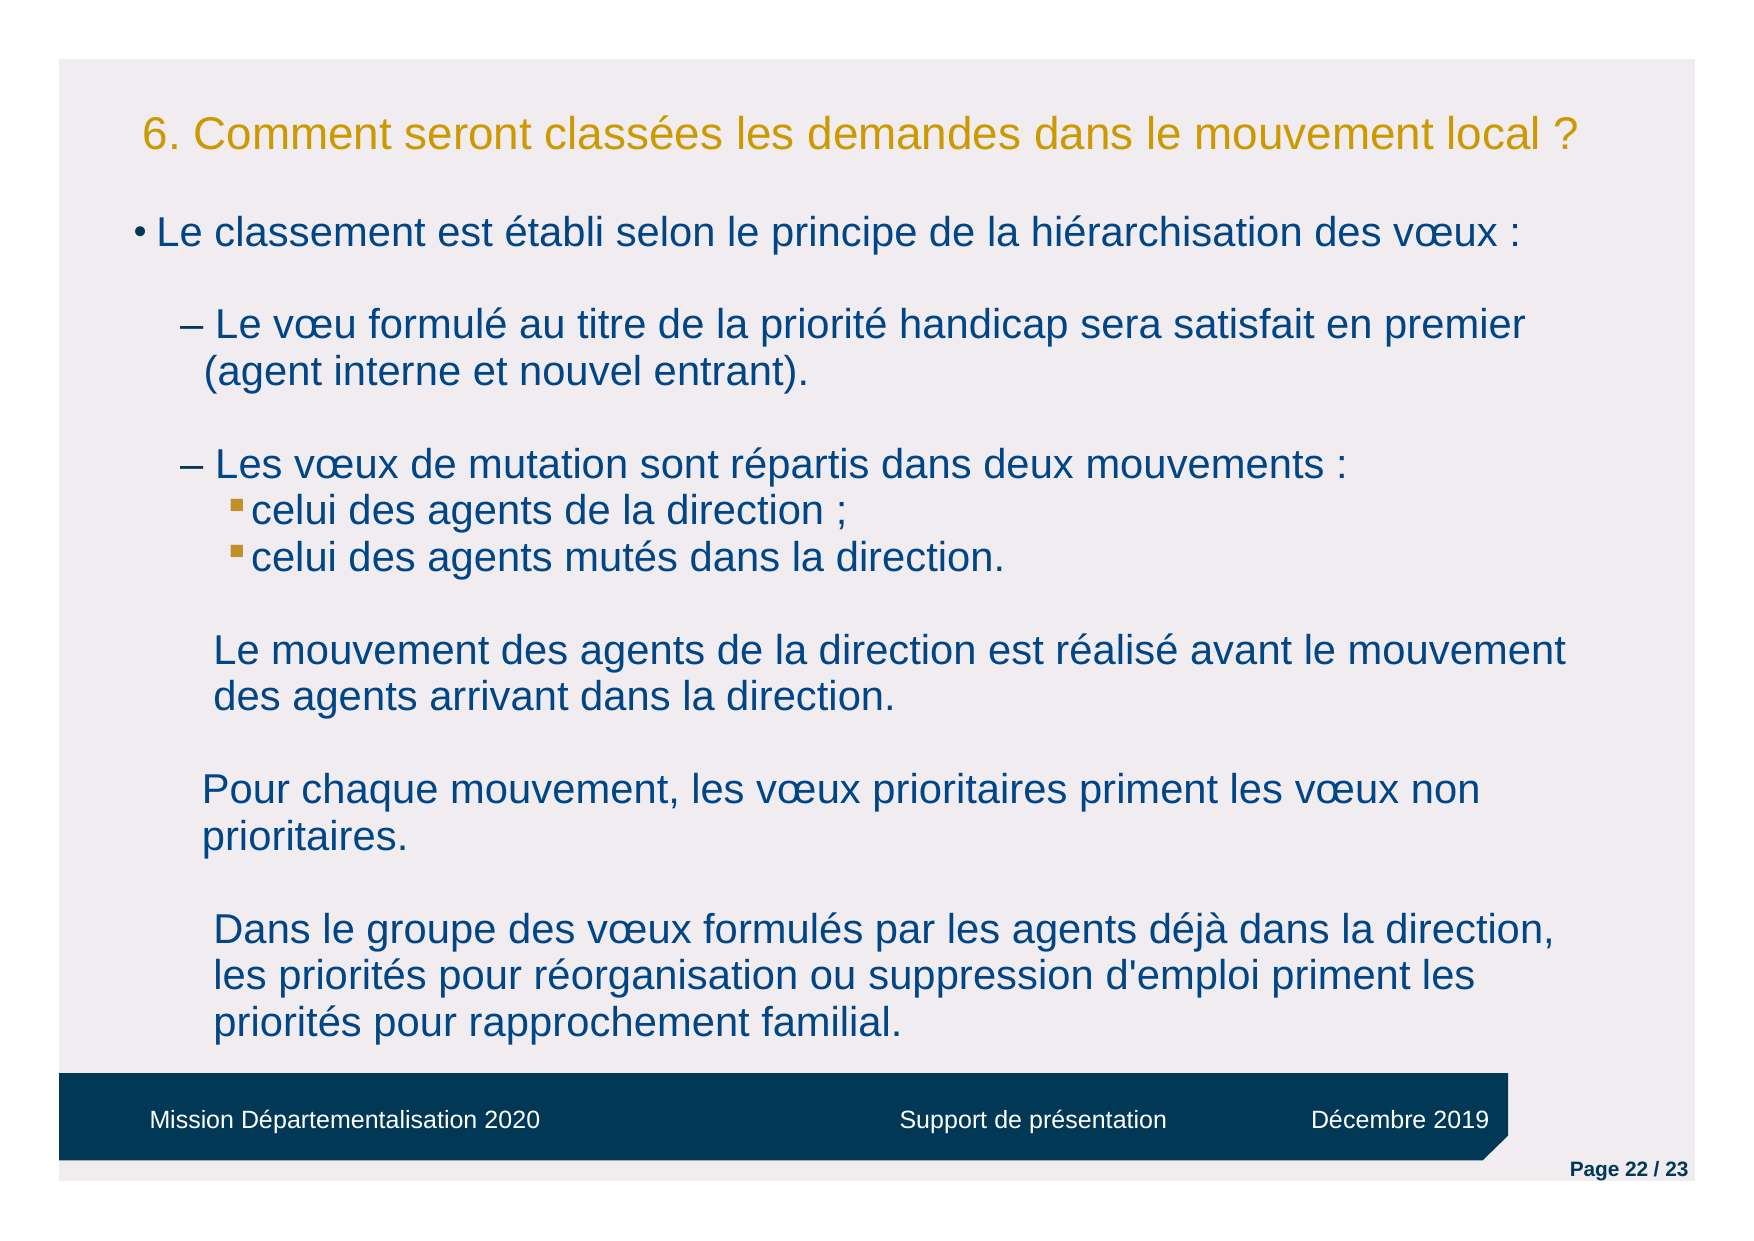

# 6. Comment seront classées les demandes dans le mouvement local ?
Le classement est établi selon le principe de la hiérarchisation des vœux :
 Le vœu formulé au titre de la priorité handicap sera satisfait en premier (agent interne et nouvel entrant).
 Les vœux de mutation sont répartis dans deux mouvements :
celui des agents de la direction ;
celui des agents mutés dans la direction.
 Le mouvement des agents de la direction est réalisé avant le mouvement des agents arrivant dans la direction.
 Pour chaque mouvement, les vœux prioritaires priment les vœux non prioritaires.
 Dans le groupe des vœux formulés par les agents déjà dans la direction, les priorités pour réorganisation ou suppression d'emploi priment les priorités pour rapprochement familial.